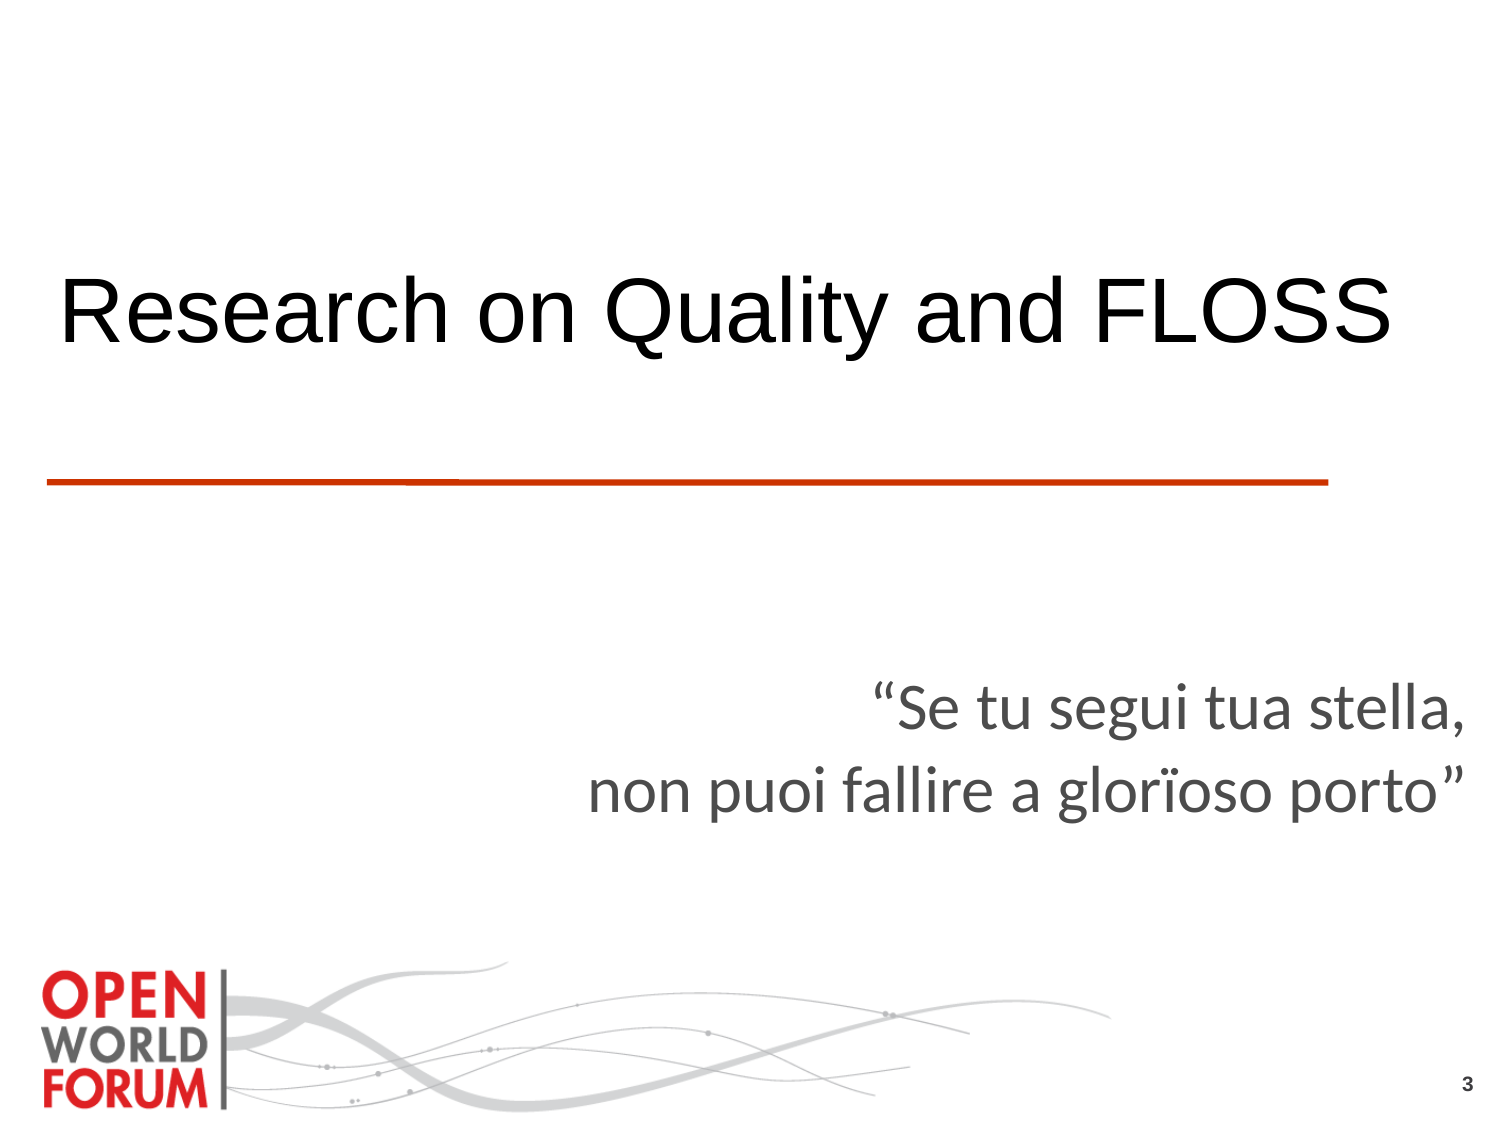

# Research on Quality and FLOSS
“Se tu segui tua stella,
non puoi fallire a glorïoso porto”
3